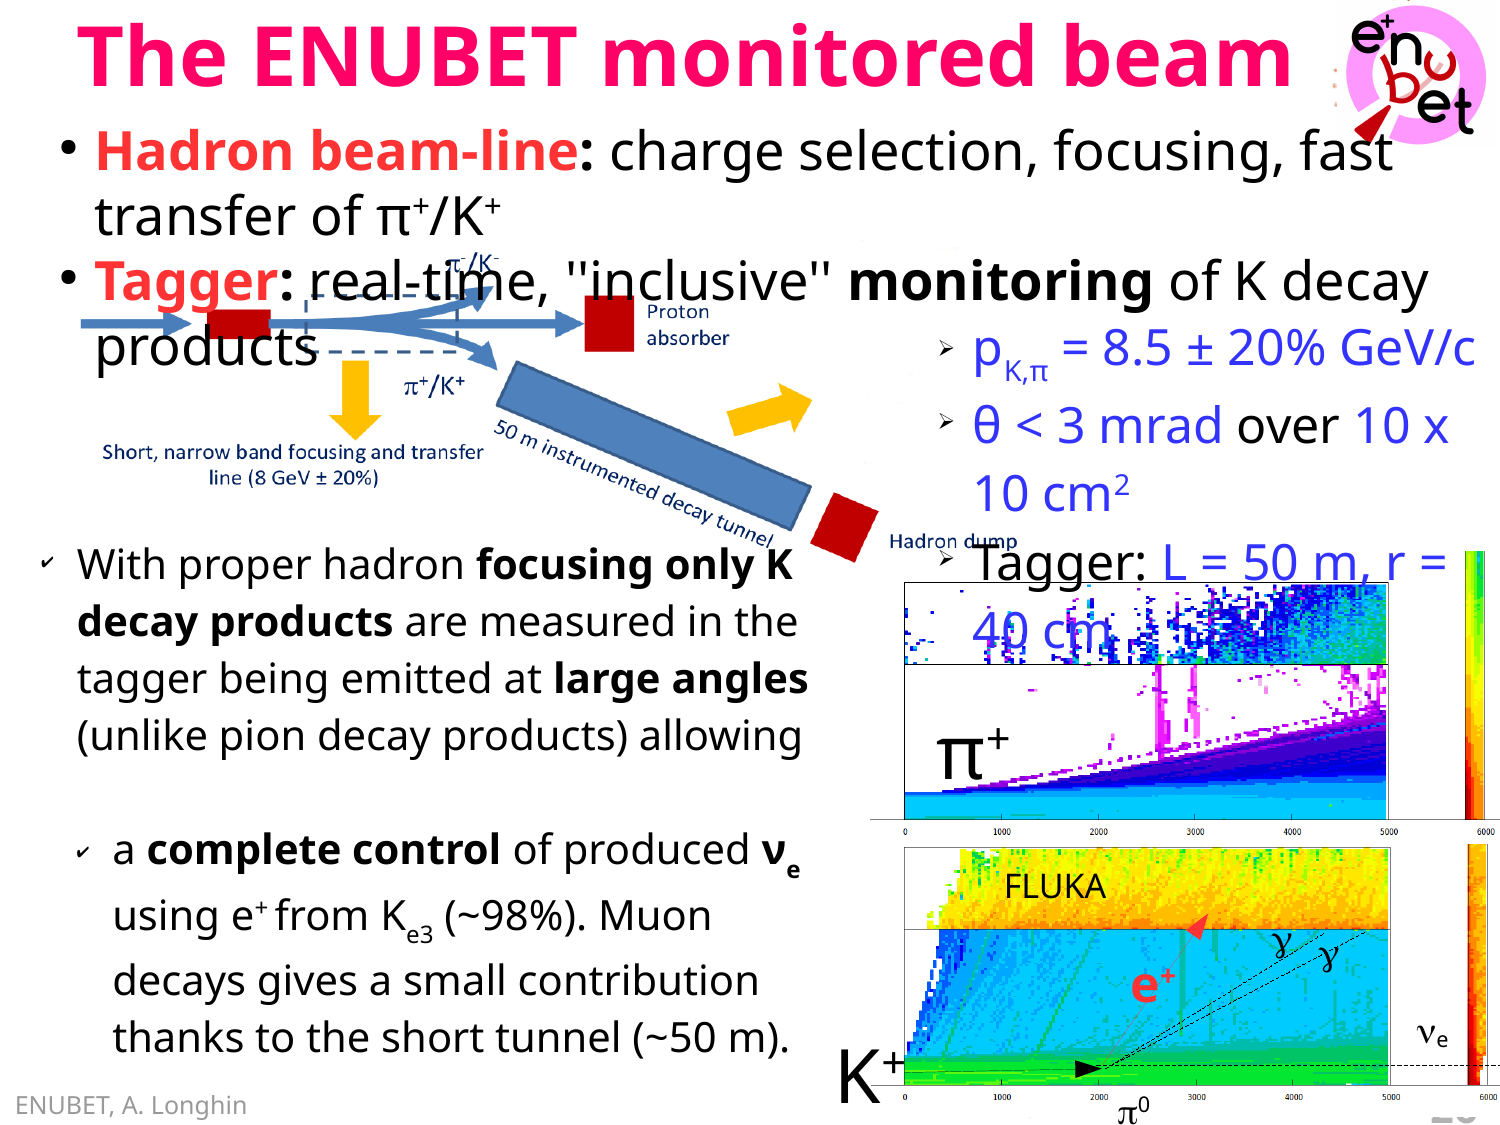

# The ENUBET monitored beam
Hadron beam-line: charge selection, focusing, fast transfer of π+/K+
Tagger: real-time, ''inclusive'' monitoring of K decay products
pK,π = 8.5 ± 20% GeV/c
θ < 3 mrad over 10 x 10 cm2
Tagger: L = 50 m, r = 40 cm
With proper hadron focusing only K decay products are measured in the tagger being emitted at large angles (unlike pion decay products) allowing
a complete control of produced νe using e+ from Ke3 (~98%). Muon decays gives a small contribution thanks to the short tunnel (~50 m).
tolerable rates / detector irradiation
< 500 kHz/cm2, O(~1 kGy)
π+
g
g
e+
ne
K+
p0
FLUKA